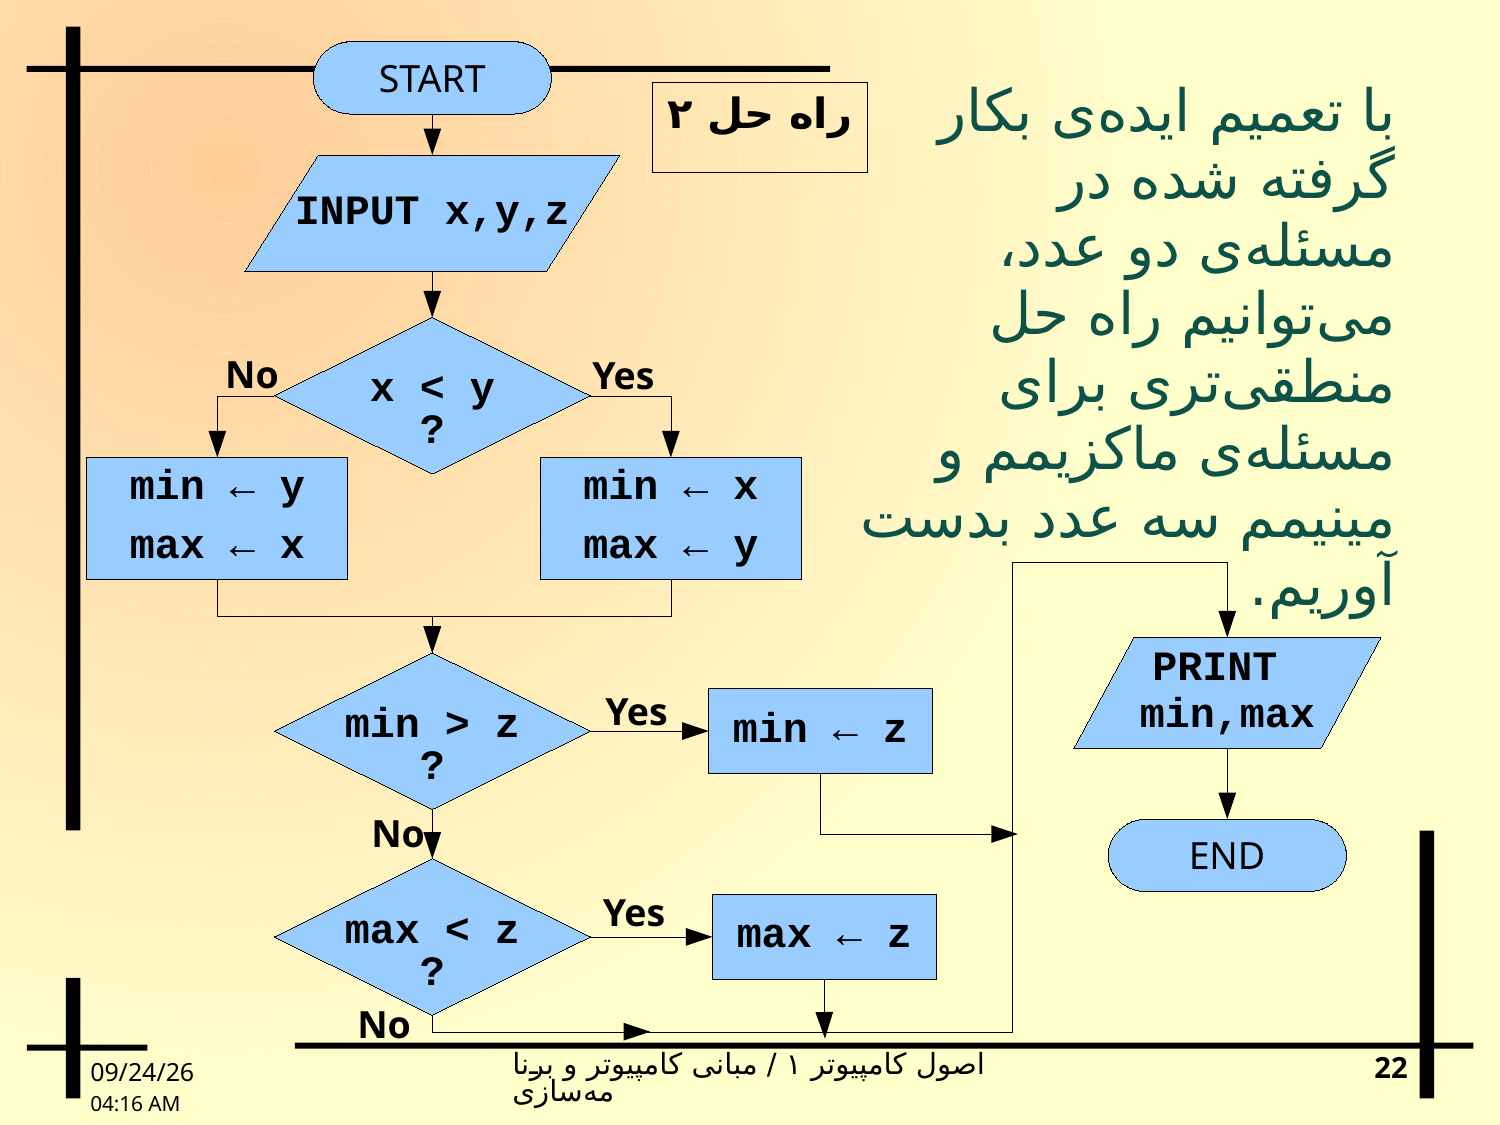

START
# با تعمیم ایده‌ی بکار گرفته شده در مسئله‌ی دو عدد، می‌توانیم راه حل منطقی‌تری برای مسئله‌ی ماکزیمم و مینیمم سه عدد بدست آوریم.
راه حل ۲
INPUT x,y,z
x < y
?
No
Yes
min ← y
max ← x
min ← x
max ← y
PRINT
min,max
min > z
?
Yes
min ← z
No
END
max < z
?
Yes
max ← z
No
اصول کامپیوتر ۱ / مبانی کامپیوتر و برنامه‌سازی
22